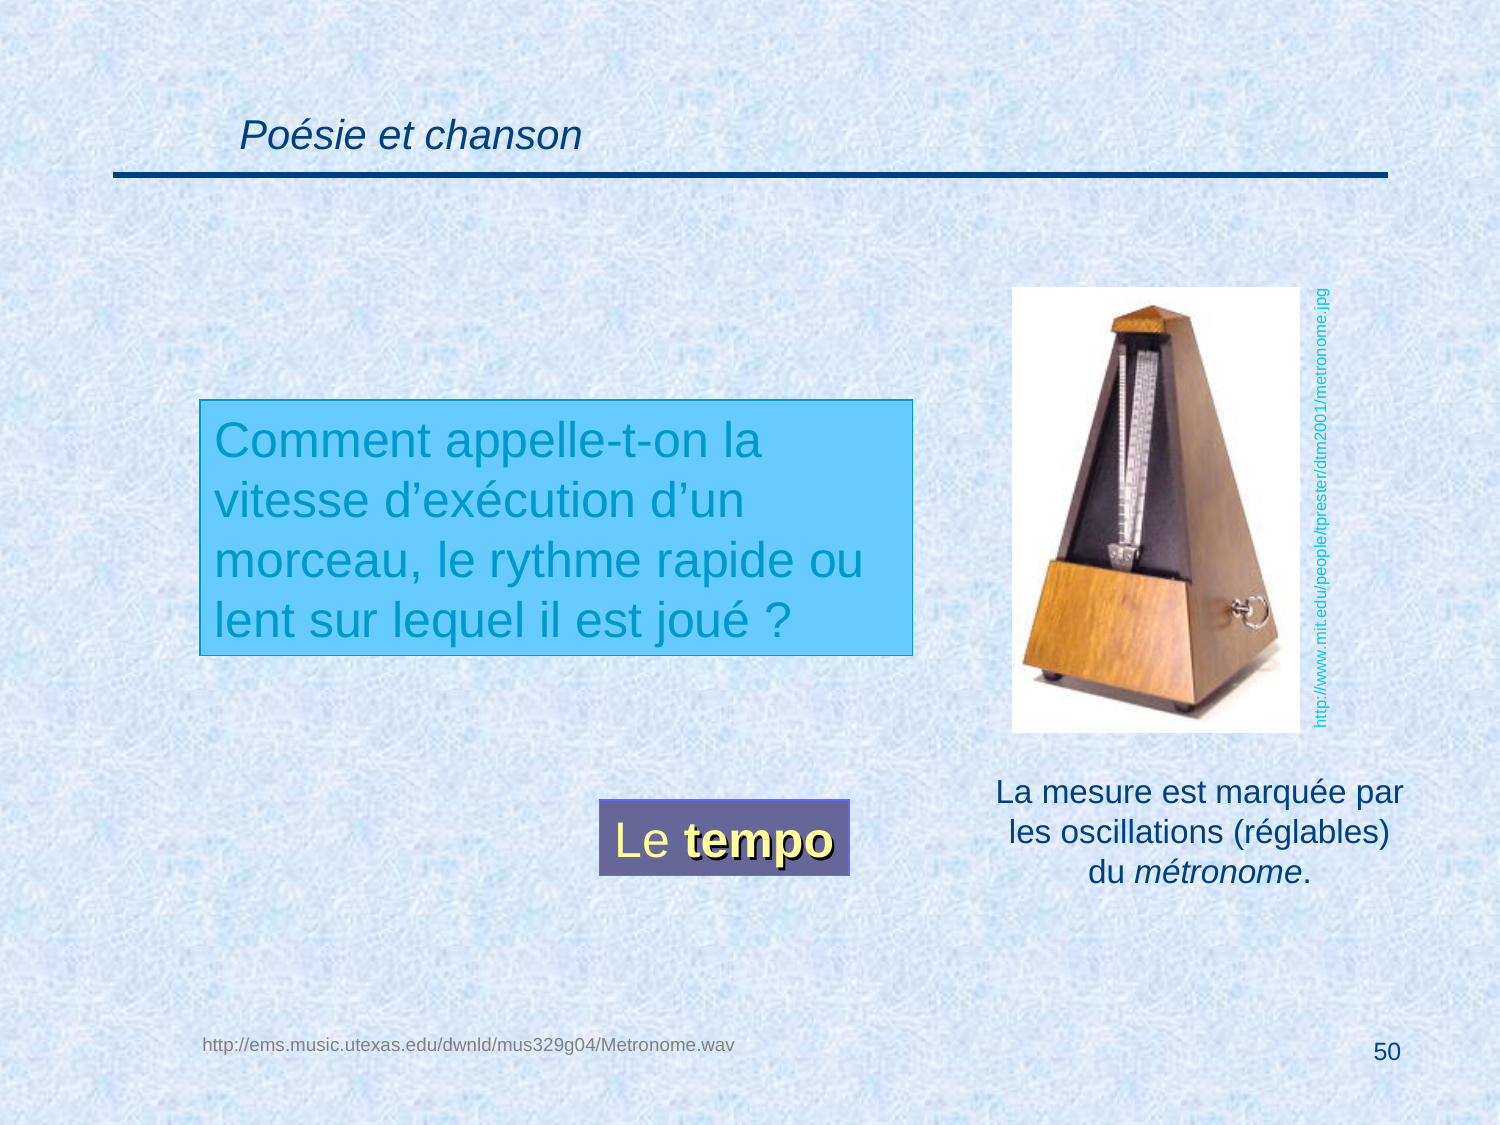

Poésie et chanson
http://www.mit.edu/people/tprester/dtm2001/metronome.jpg
Comment appelle-t-on la vitesse d’exécution d’un morceau, le rythme rapide ou lent sur lequel il est joué ?
La mesure est marquée par les oscillations (réglables) du métronome.
Le tempo
http://ems.music.utexas.edu/dwnld/mus329g04/Metronome.wav
50